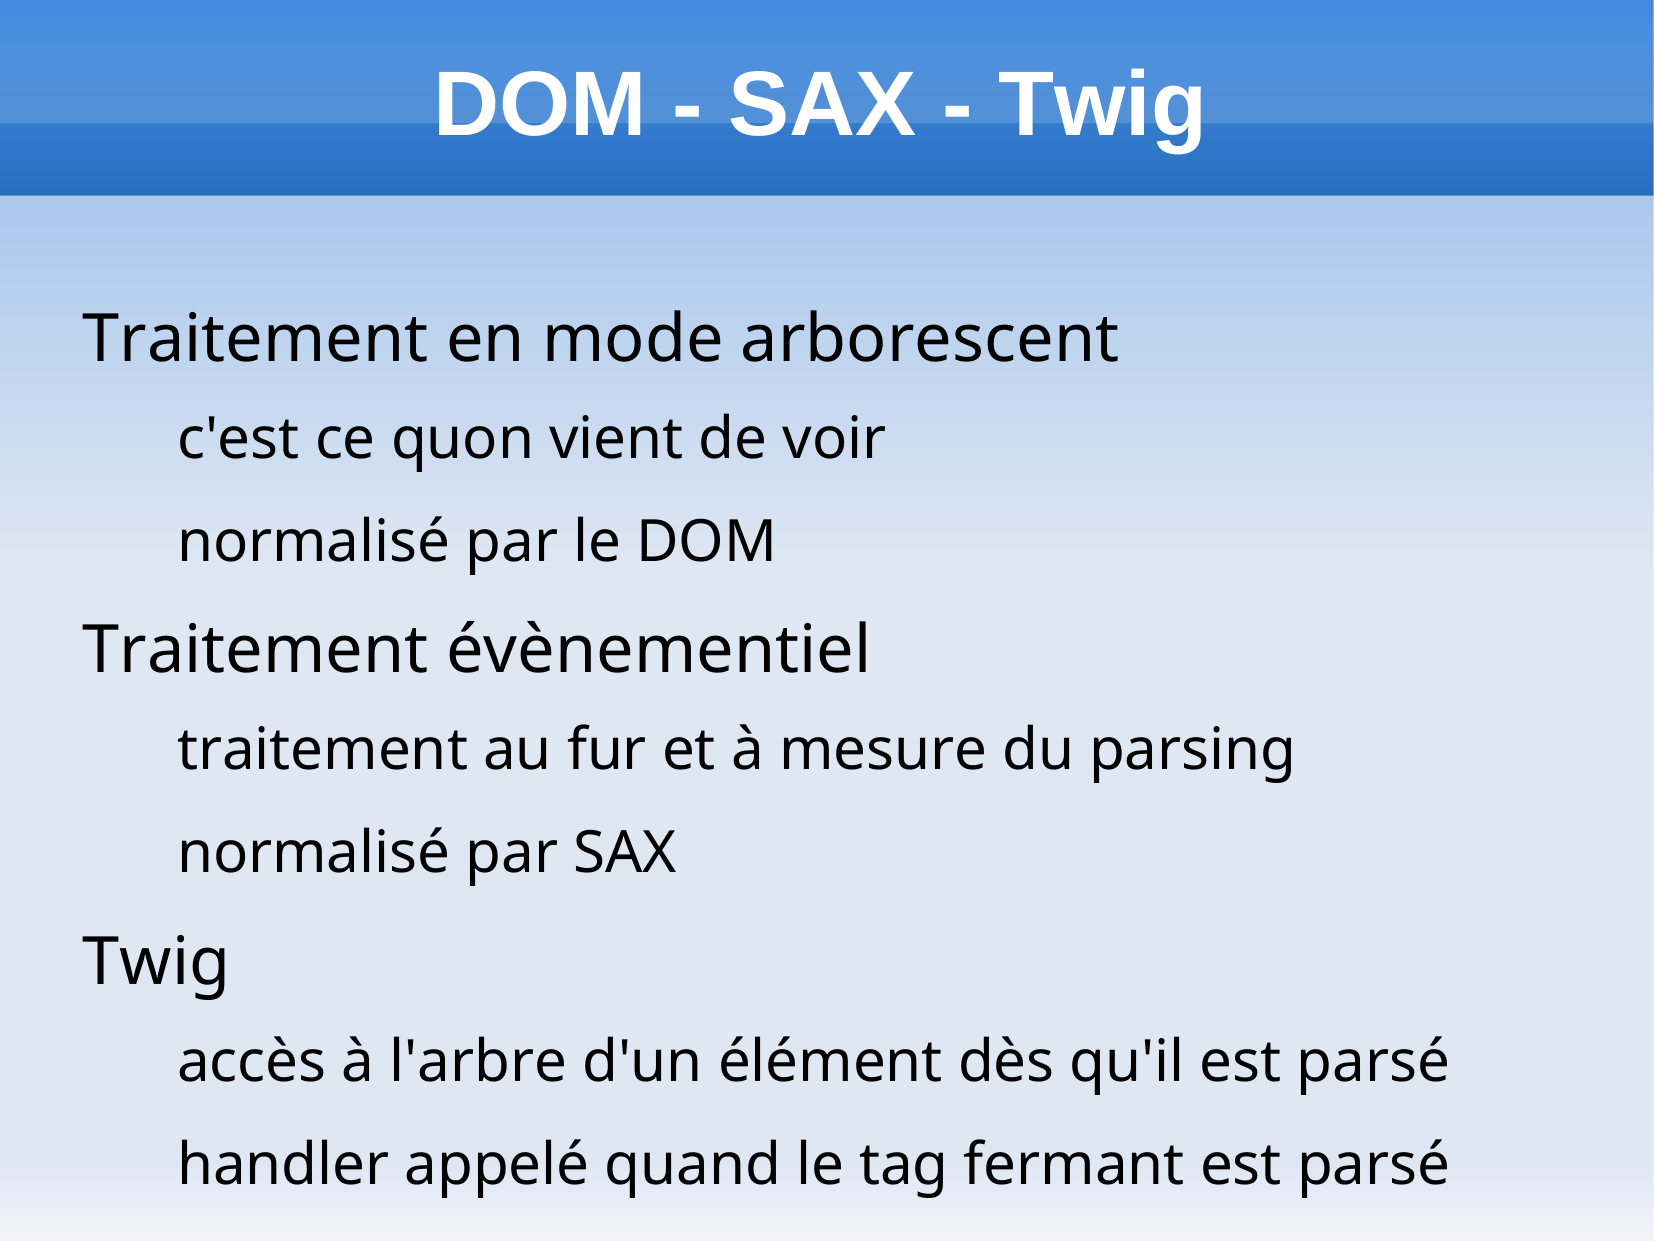

# DOM - SAX - Twig
Traitement en mode arborescent
c'est ce quon vient de voir
normalisé par le DOM
Traitement évènementiel
traitement au fur et à mesure du parsing
normalisé par SAX
Twig
accès à l'arbre d'un élément dès qu'il est parsé
handler appelé quand le tag fermant est parsé
ni DOM ni SAX